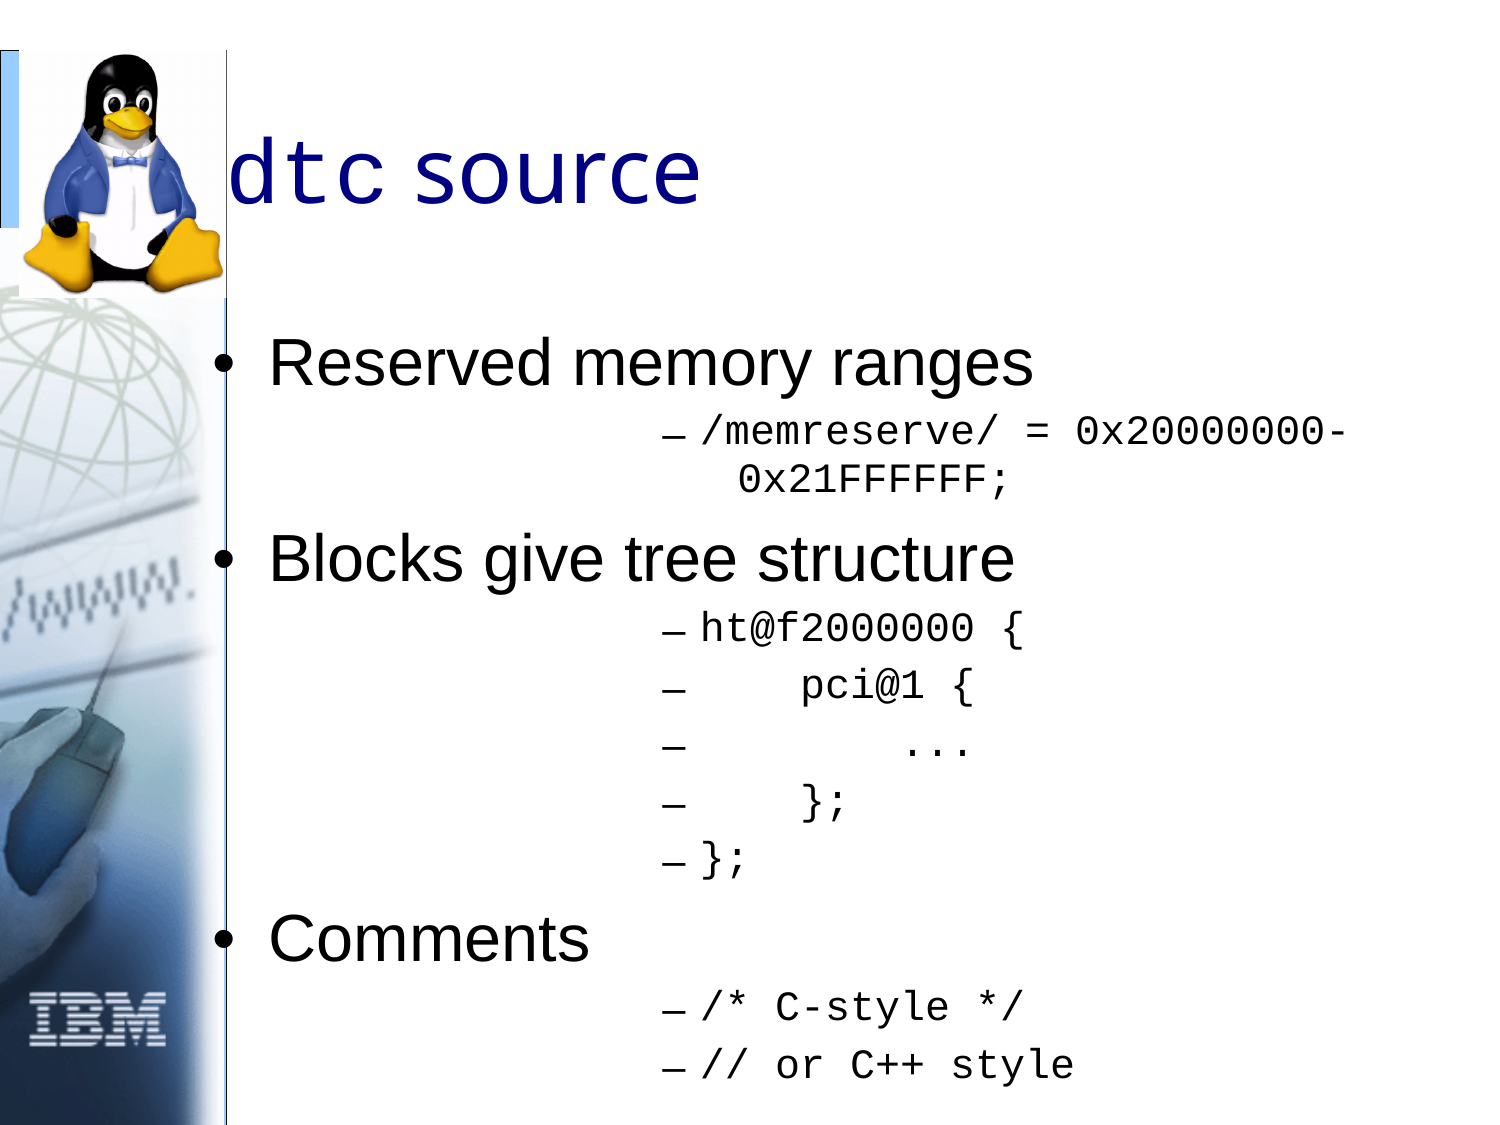

# dtc source
Reserved memory ranges
/memreserve/ = 0x20000000-0x21FFFFFF;
Blocks give tree structure
ht@f2000000 {
 pci@1 {
 ...
 };
};
Comments
/* C-style */
// or C++ style